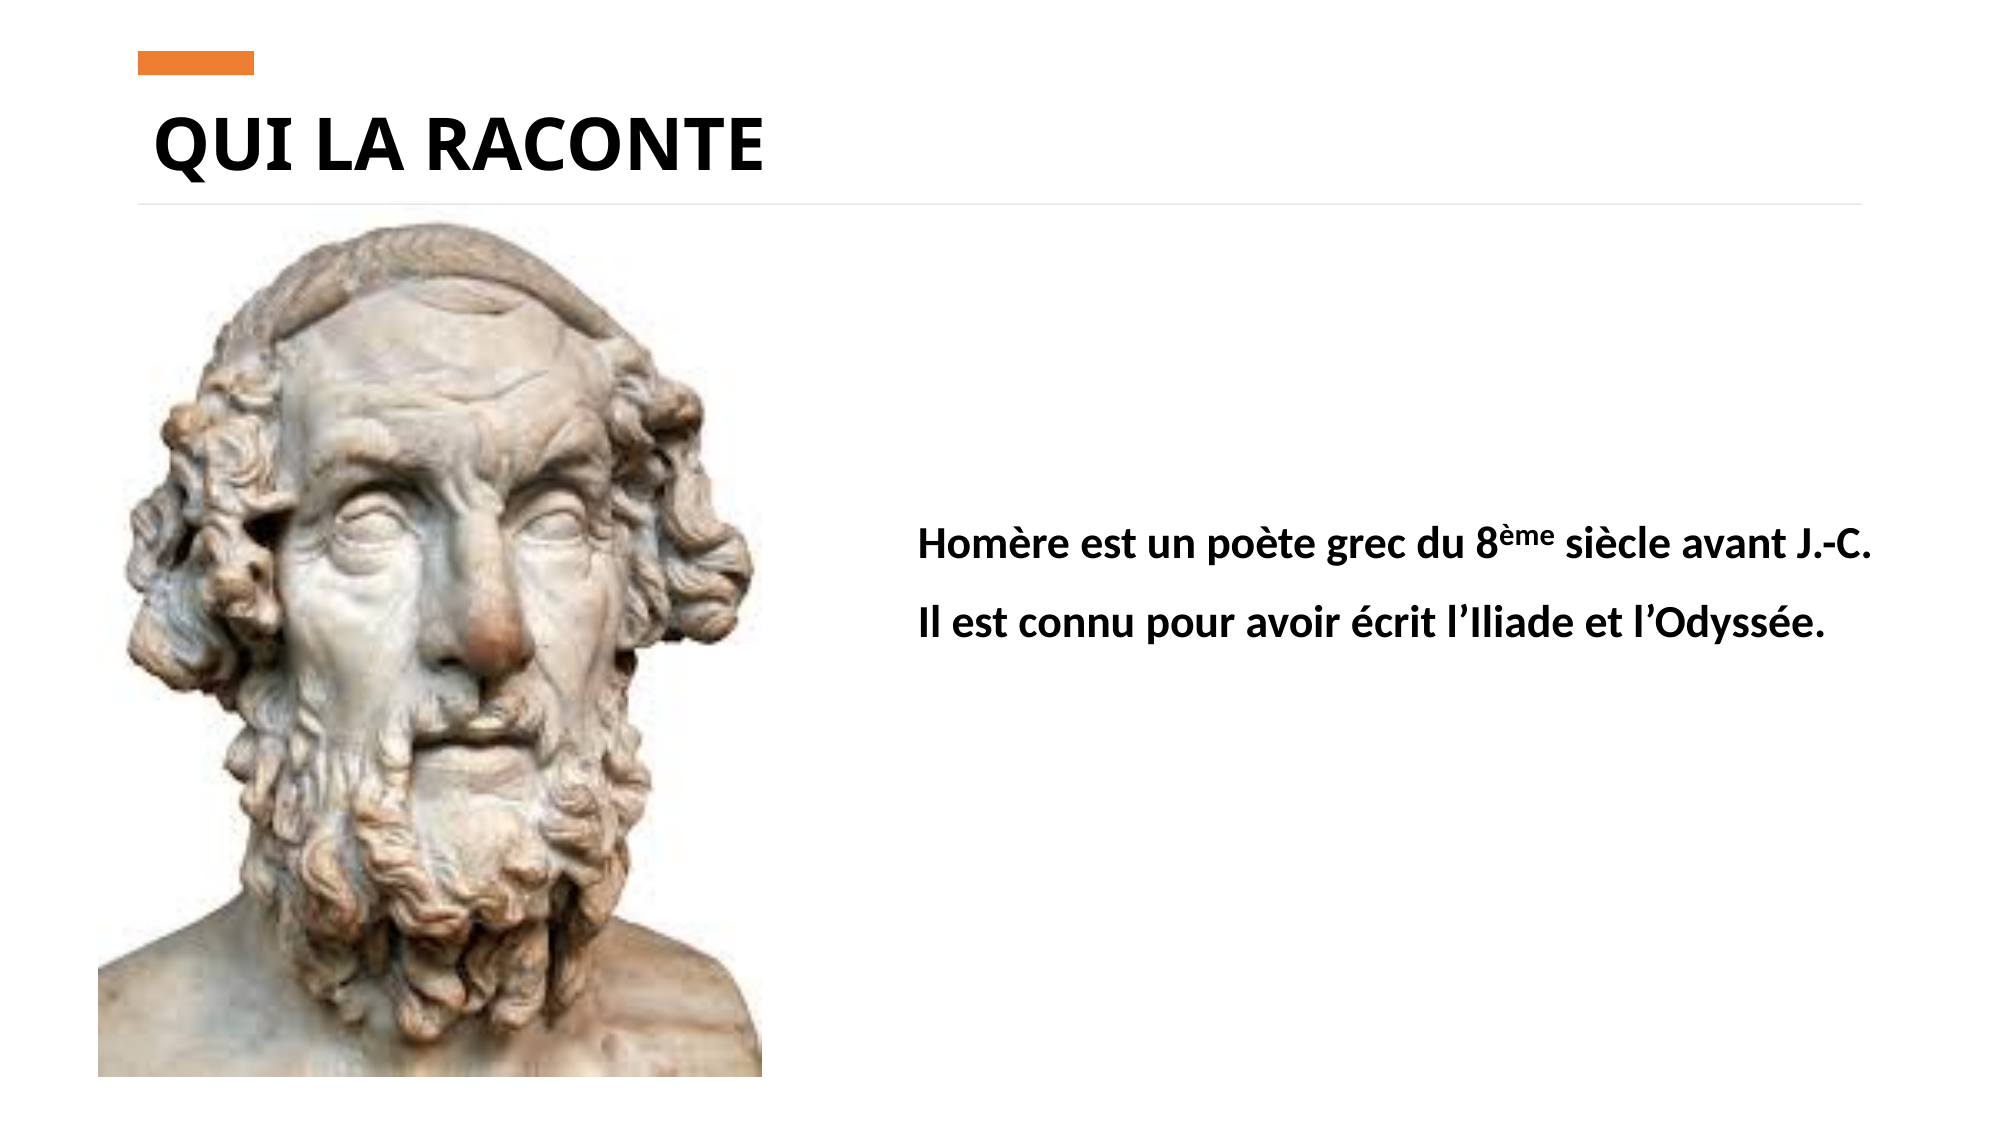

QUI LA RACONTE
# Homère est un poète grec du 8ème siècle avant J.-C.
Il est connu pour avoir écrit l’Iliade et l’Odyssée.